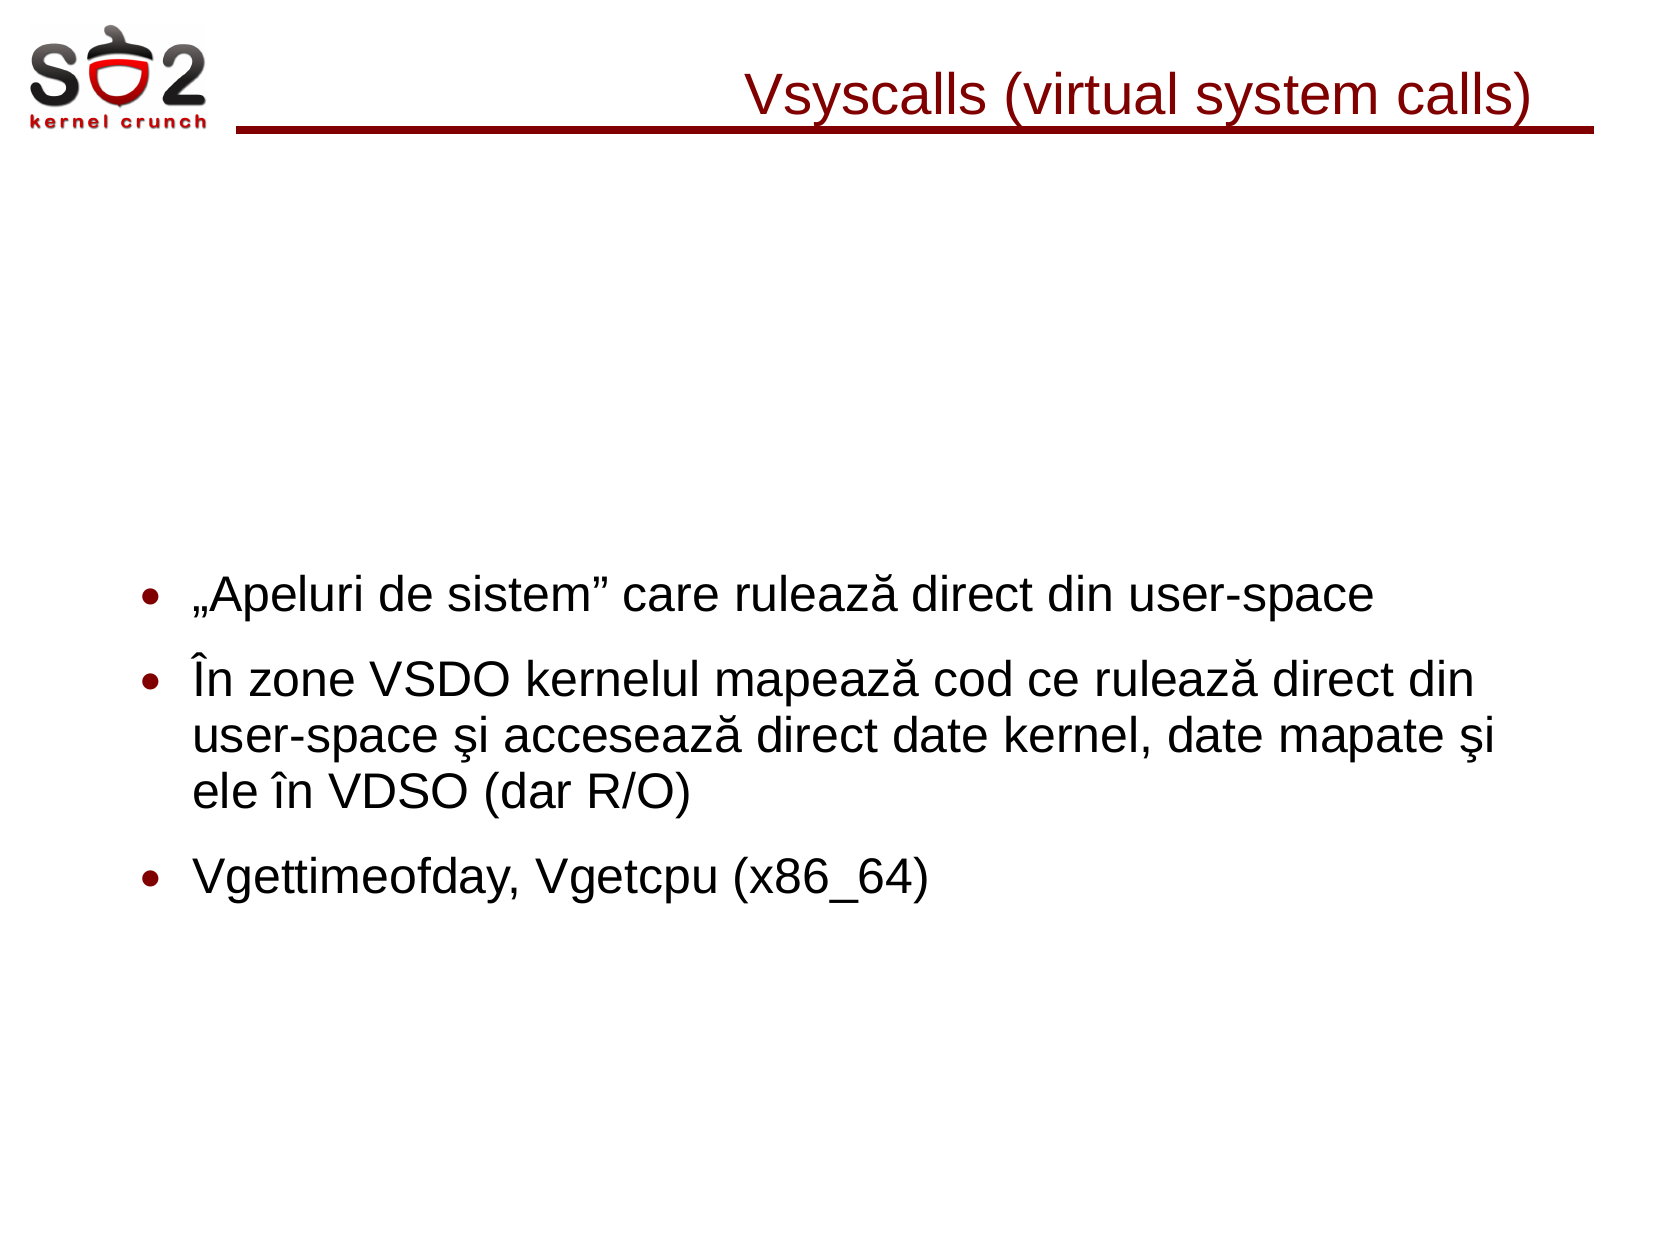

# Vsyscalls (virtual system calls)
„Apeluri de sistem” care rulează direct din user-space
În zone VSDO kernelul mapează cod ce rulează direct din user-space şi accesează direct date kernel, date mapate şi ele în VDSO (dar R/O)
Vgettimeofday, Vgetcpu (x86_64)